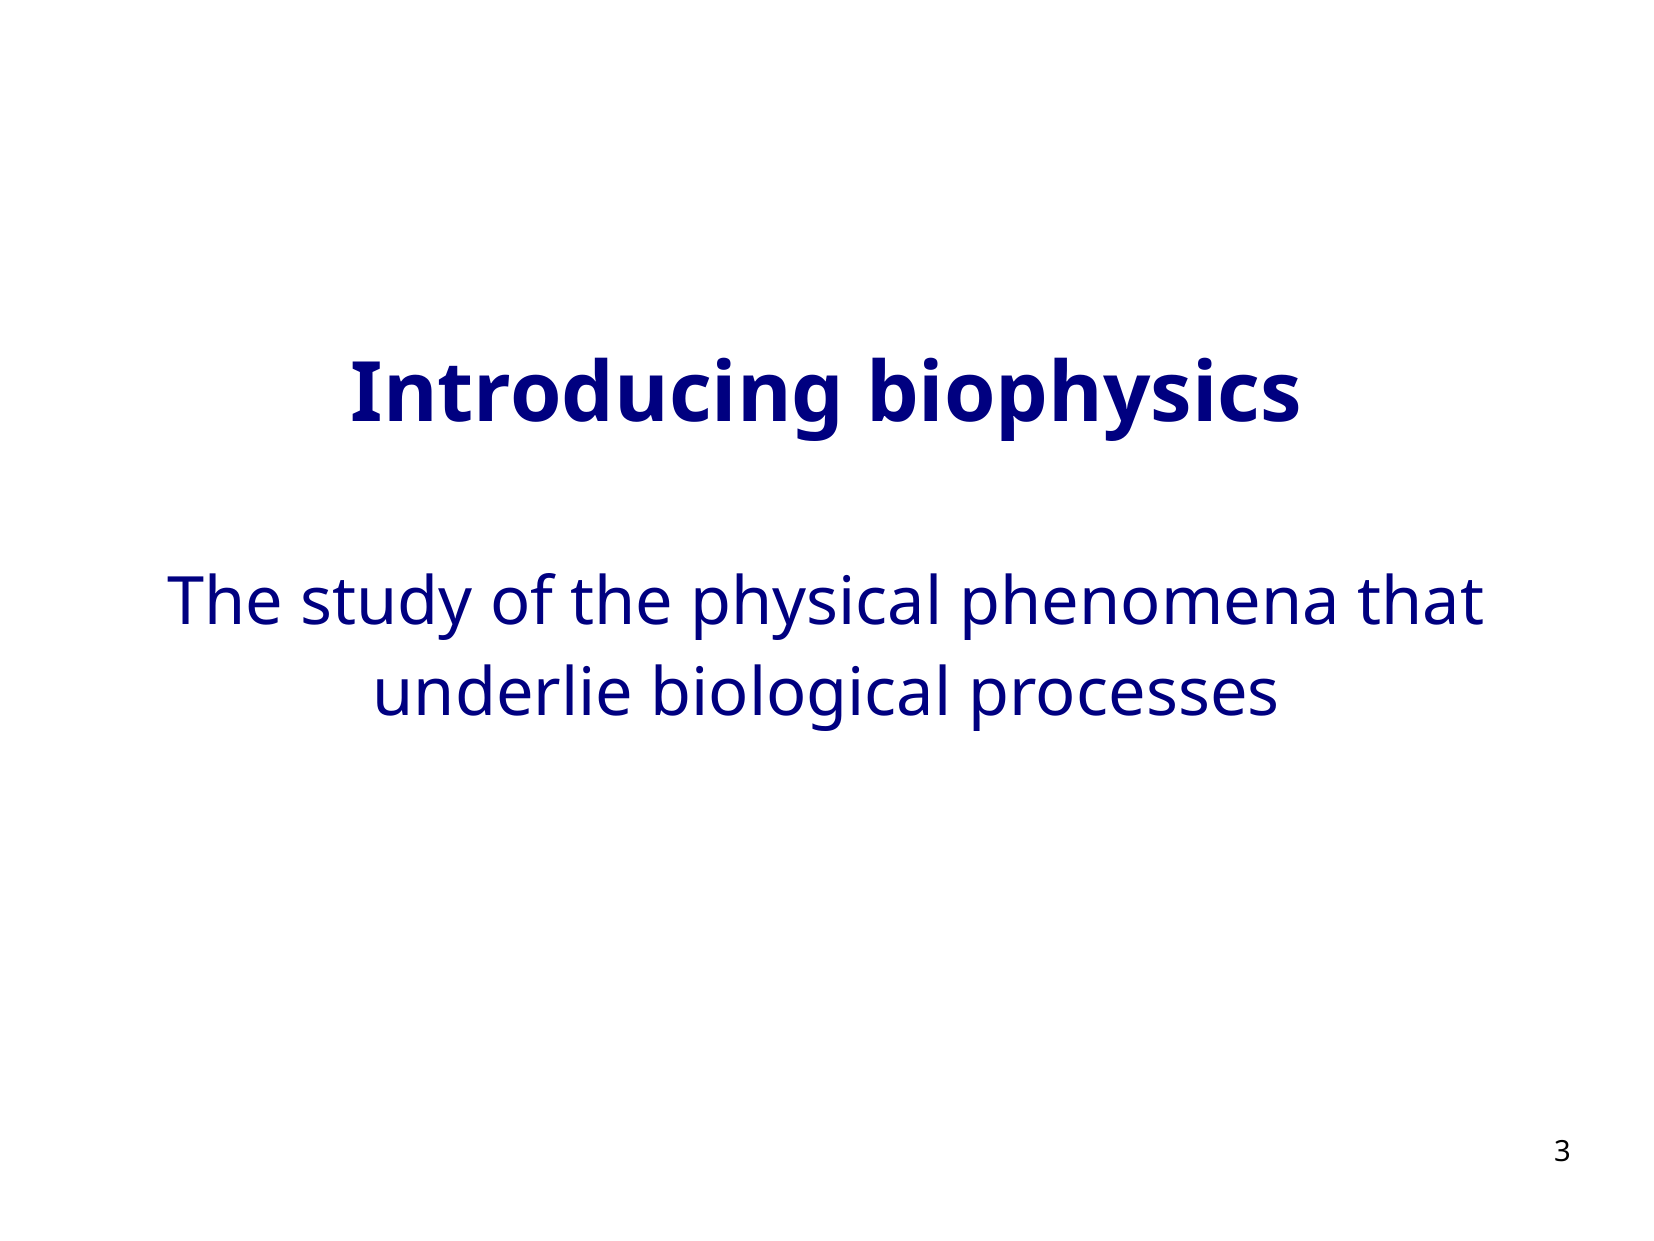

# Introducing biophysics
The study of the physical phenomena that underlie biological processes
3